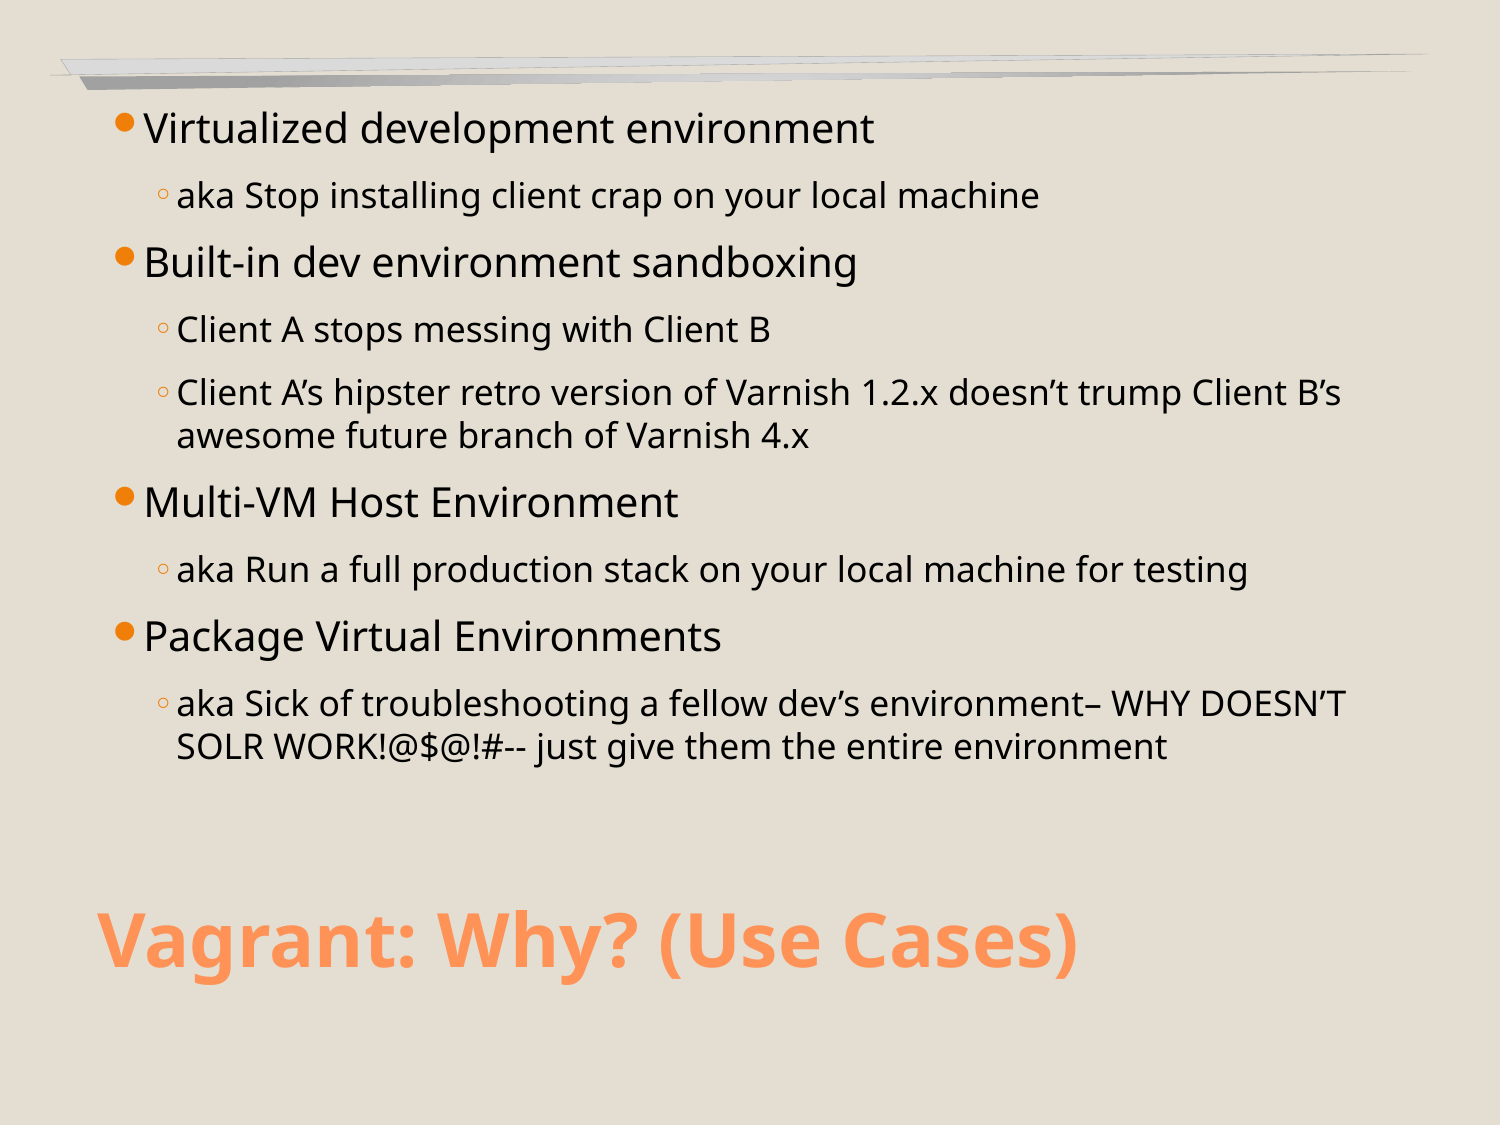

Virtualized development environment
aka Stop installing client crap on your local machine
Built-in dev environment sandboxing
Client A stops messing with Client B
Client A’s hipster retro version of Varnish 1.2.x doesn’t trump Client B’s awesome future branch of Varnish 4.x
Multi-VM Host Environment
aka Run a full production stack on your local machine for testing
Package Virtual Environments
aka Sick of troubleshooting a fellow dev’s environment– WHY DOESN’T SOLR WORK!@$@!#-- just give them the entire environment
# Vagrant: Why? (Use Cases)